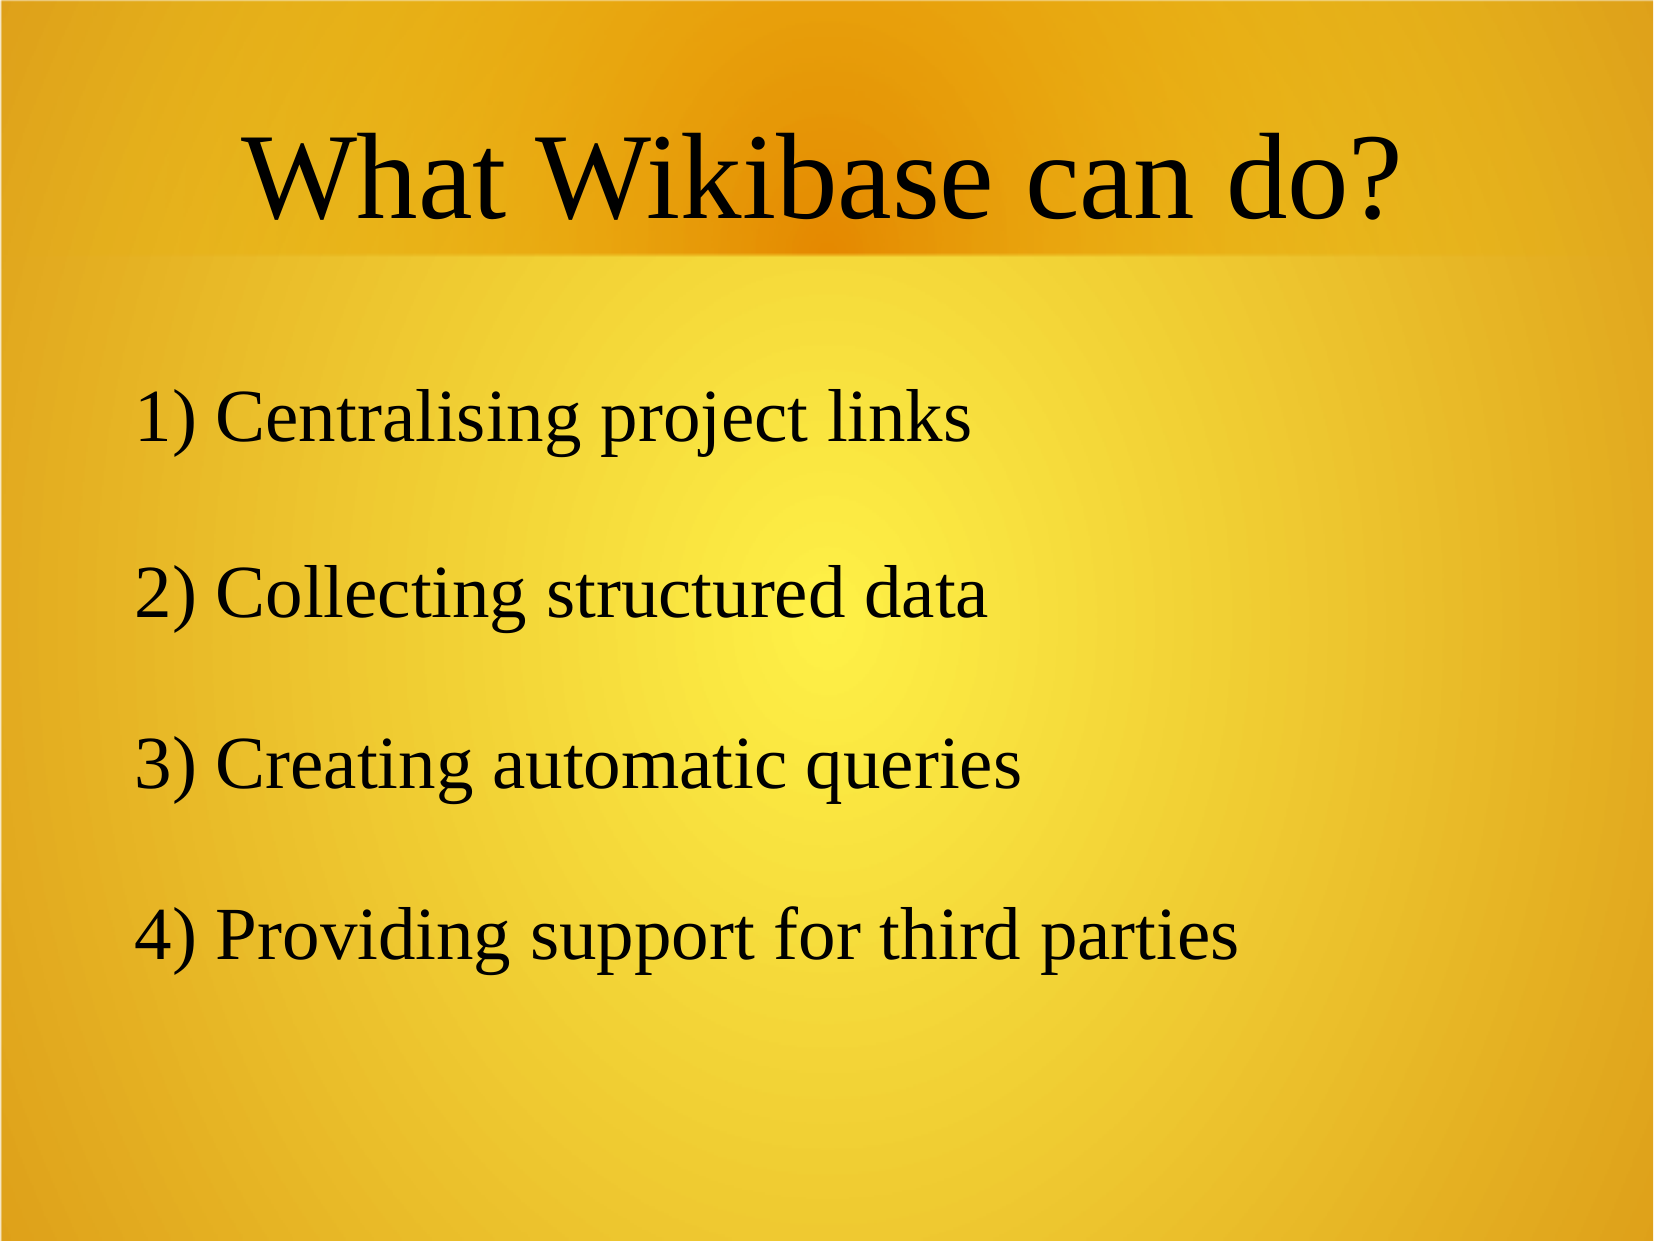

# What Wikibase can do?
 Centralising project links
 Collecting structured data
 Creating automatic queries
 Providing support for third parties